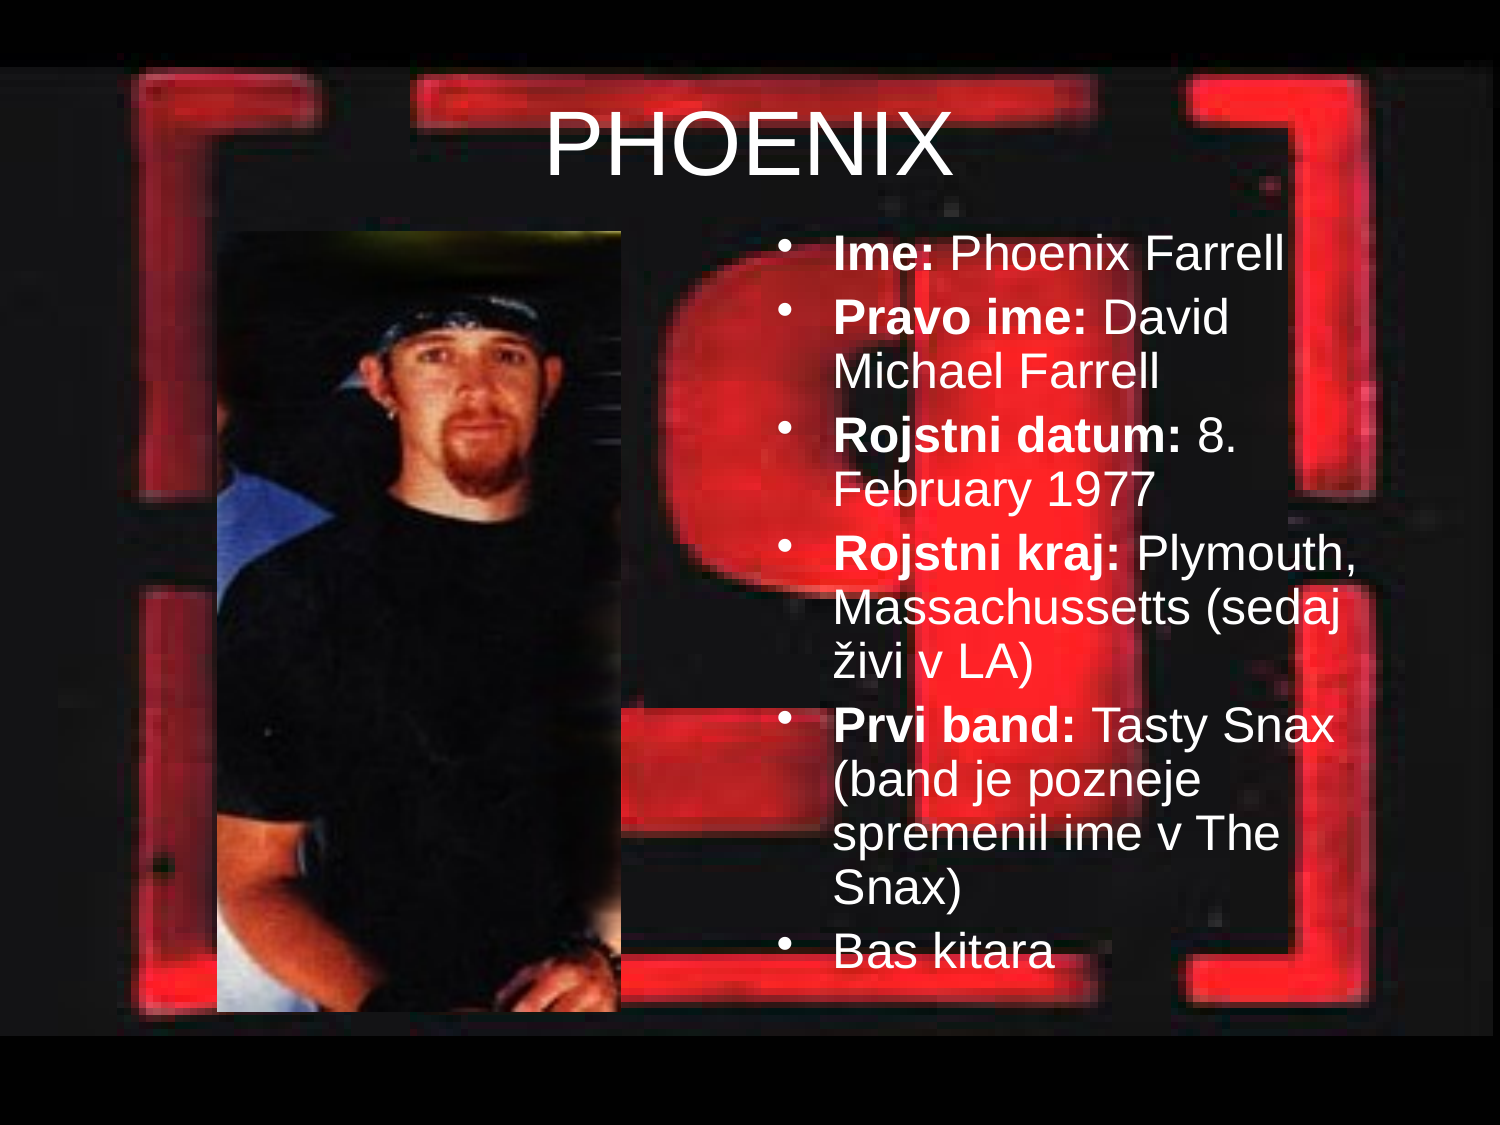

# PHOENIX
Ime: Phoenix Farrell
Pravo ime: David Michael Farrell
Rojstni datum: 8. February 1977
Rojstni kraj: Plymouth, Massachussetts (sedaj živi v LA)
Prvi band: Tasty Snax (band je pozneje spremenil ime v The Snax)
Bas kitara